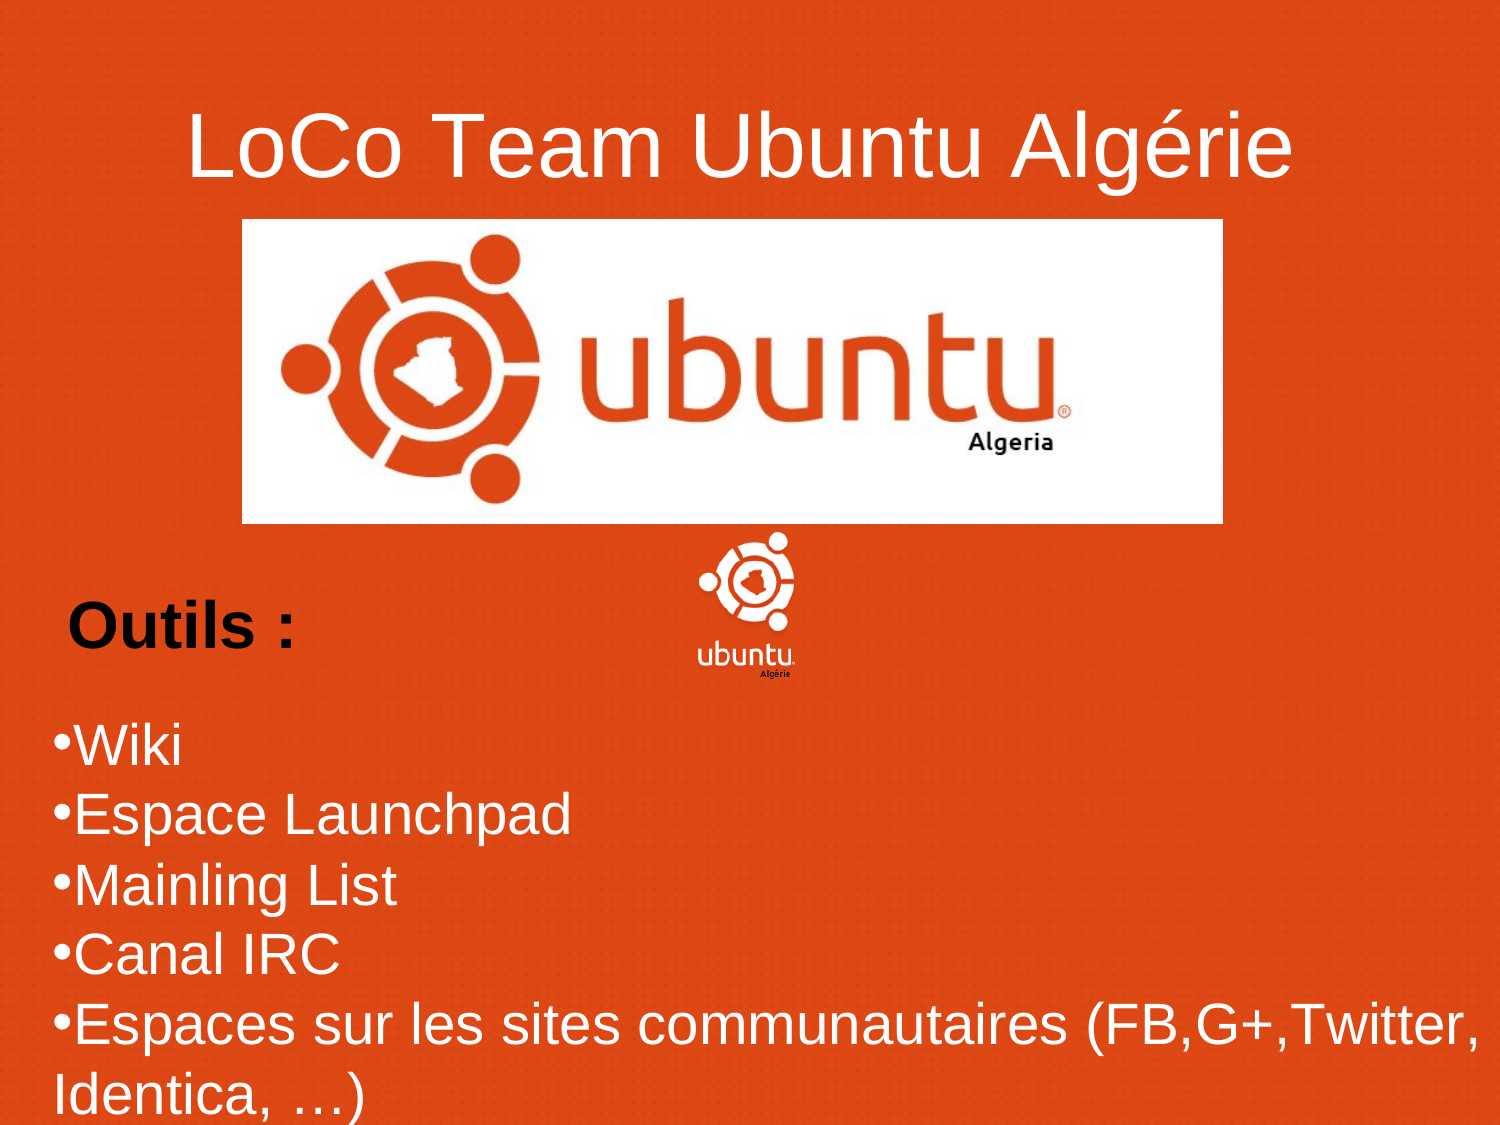

LoCo Team Ubuntu Algérie
Outils :
Wiki
Espace Launchpad
Mainling List
Canal IRC
Espaces sur les sites communautaires (FB,G+,Twitter, Identica, …)